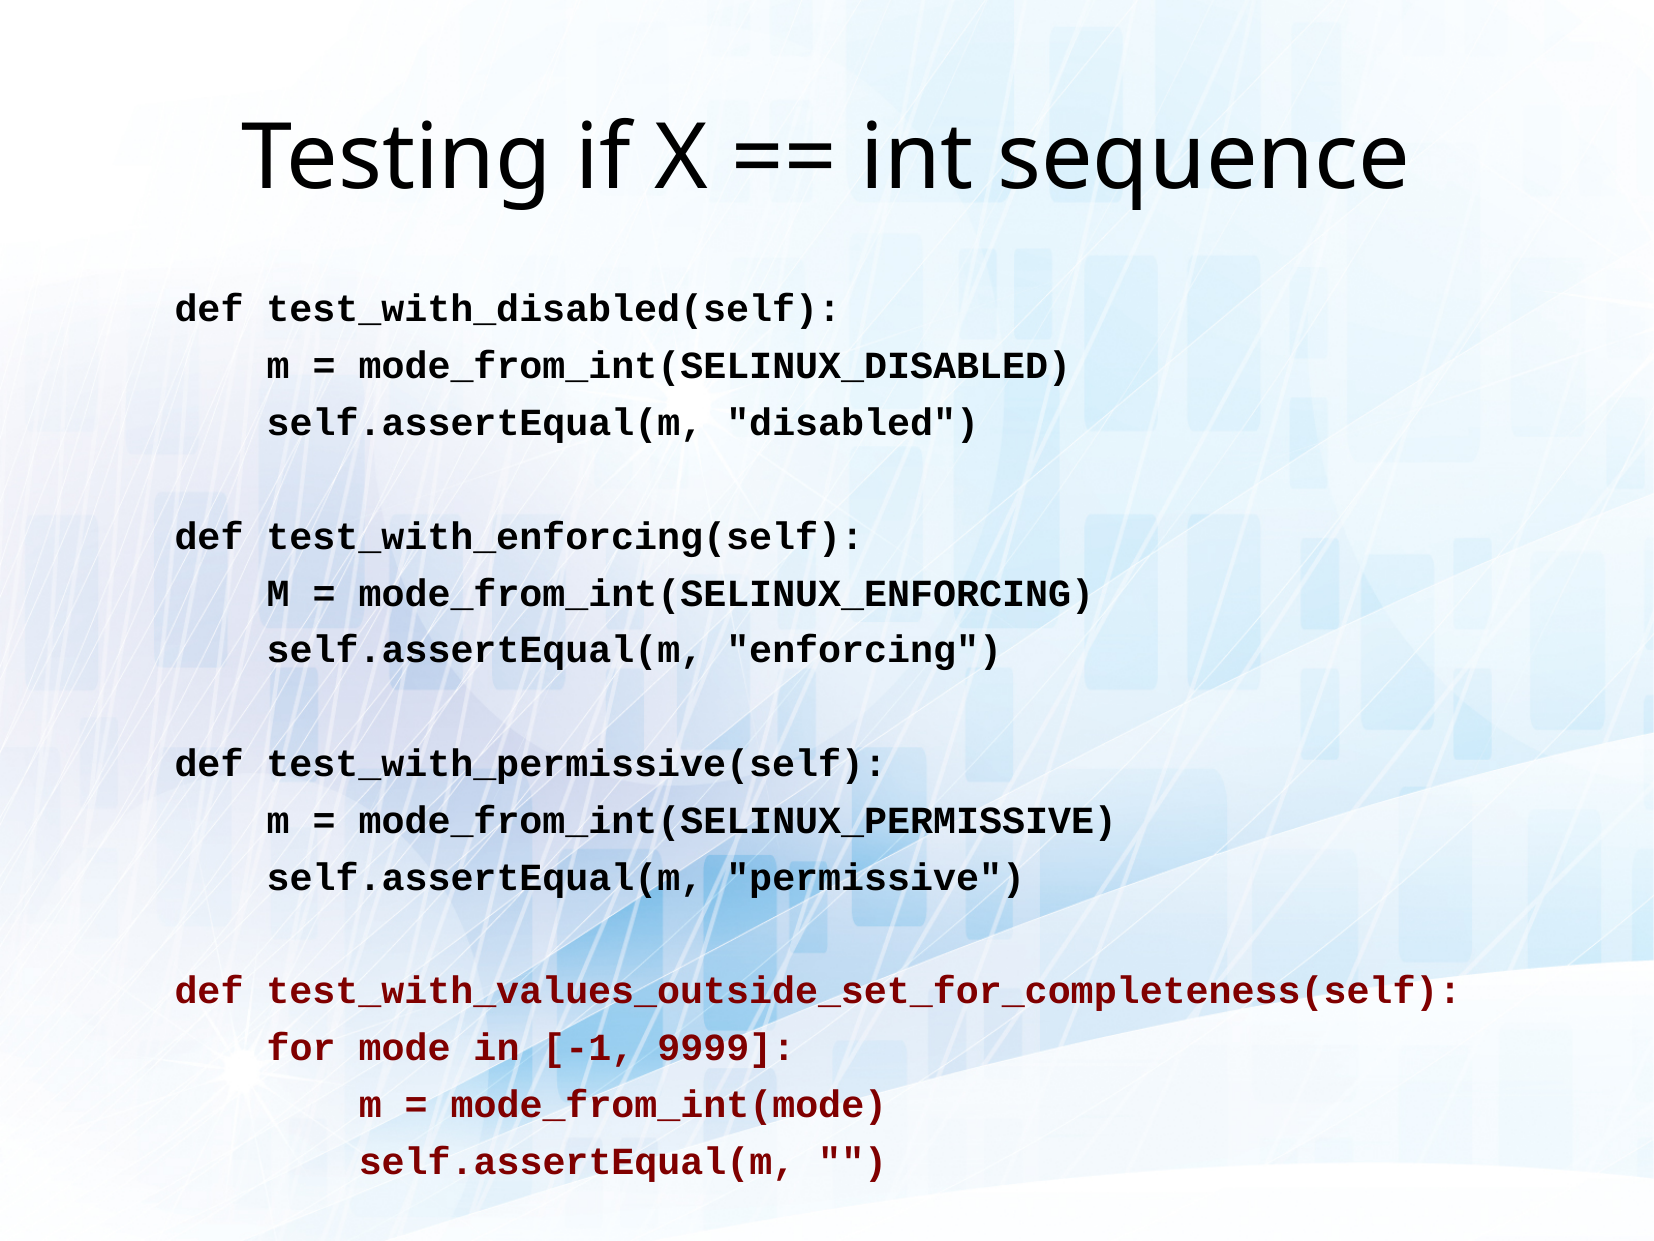

# Testing if X == int sequence
 def test_with_disabled(self):
 m = mode_from_int(SELINUX_DISABLED)
 self.assertEqual(m, "disabled")
 def test_with_enforcing(self):
 M = mode_from_int(SELINUX_ENFORCING)
 self.assertEqual(m, "enforcing")
 def test_with_permissive(self):
 m = mode_from_int(SELINUX_PERMISSIVE)
 self.assertEqual(m, "permissive")
 def test_with_values_outside_set_for_completeness(self):
 for mode in [-1, 9999]:
 m = mode_from_int(mode)
 self.assertEqual(m, "")